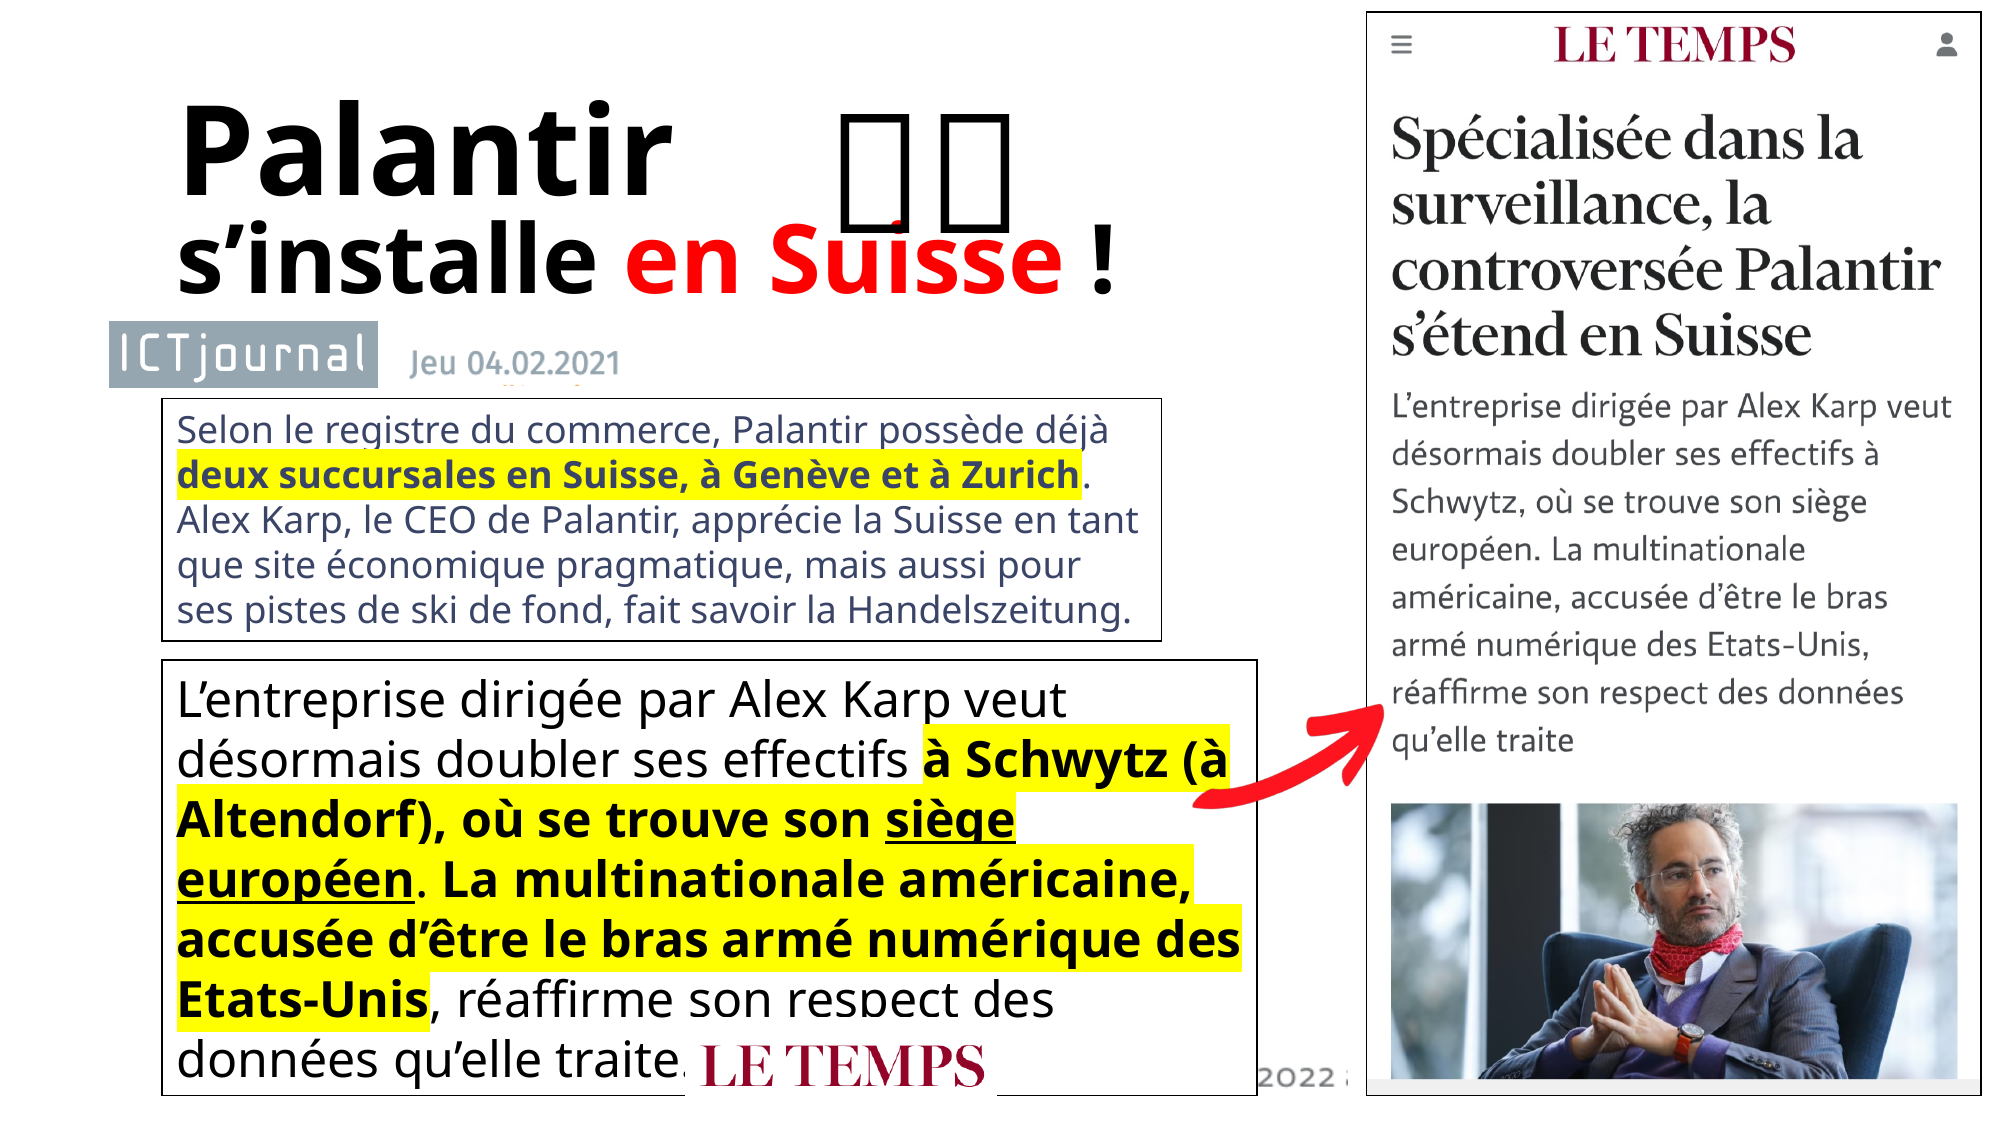

🇨🇭
Palantir
s’installe en Suisse !
Selon le registre du commerce, Palantir possède déjà deux succursales en Suisse, à Genève et à Zurich. Alex Karp, le CEO de Palantir, apprécie la Suisse en tant que site économique pragmatique, mais aussi pour ses pistes de ski de fond, fait savoir la Handelszeitung.
L’entreprise dirigée par Alex Karp veut désormais doubler ses effectifs à Schwytz (à Altendorf), où se trouve son siège européen. La multinationale américaine, accusée d’être le bras armé numérique des Etats-Unis, réaffirme son respect des données qu’elle traite.